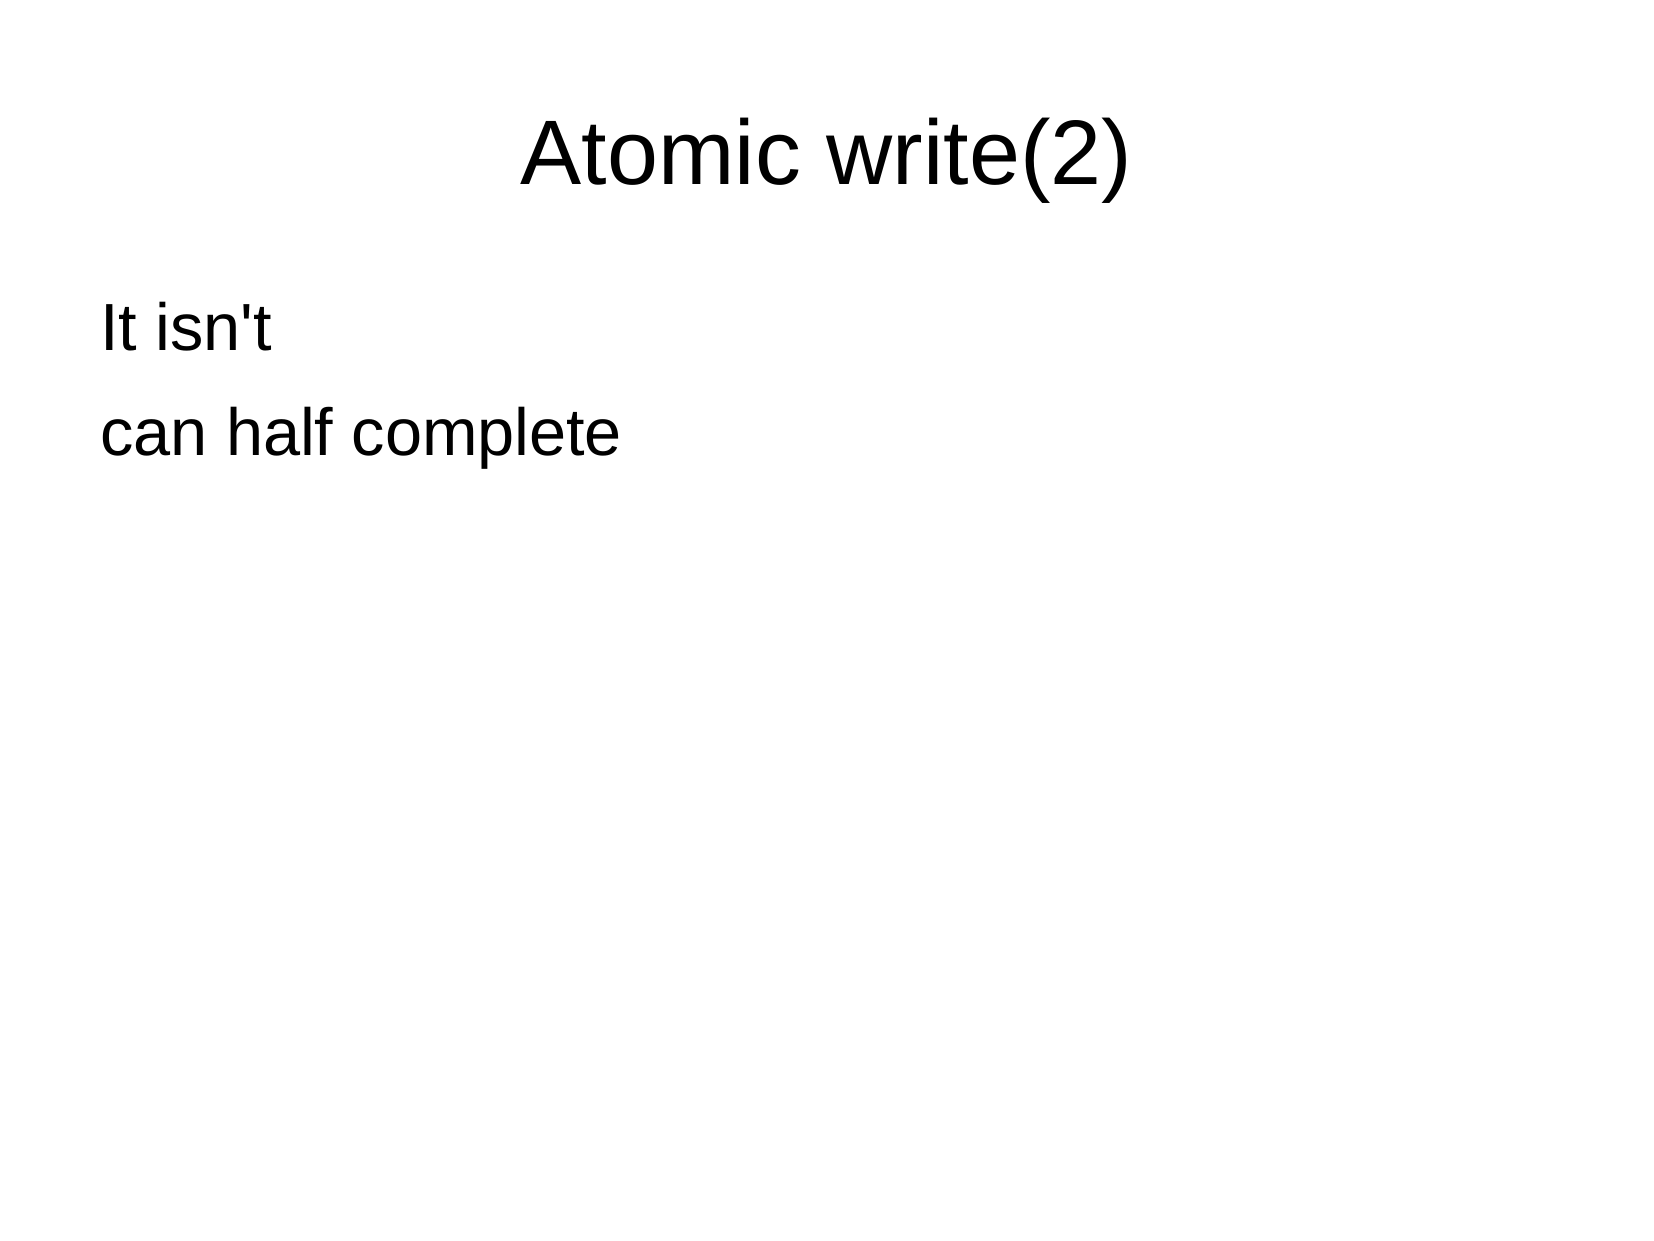

# Atomic write(2)
It isn't
can half complete